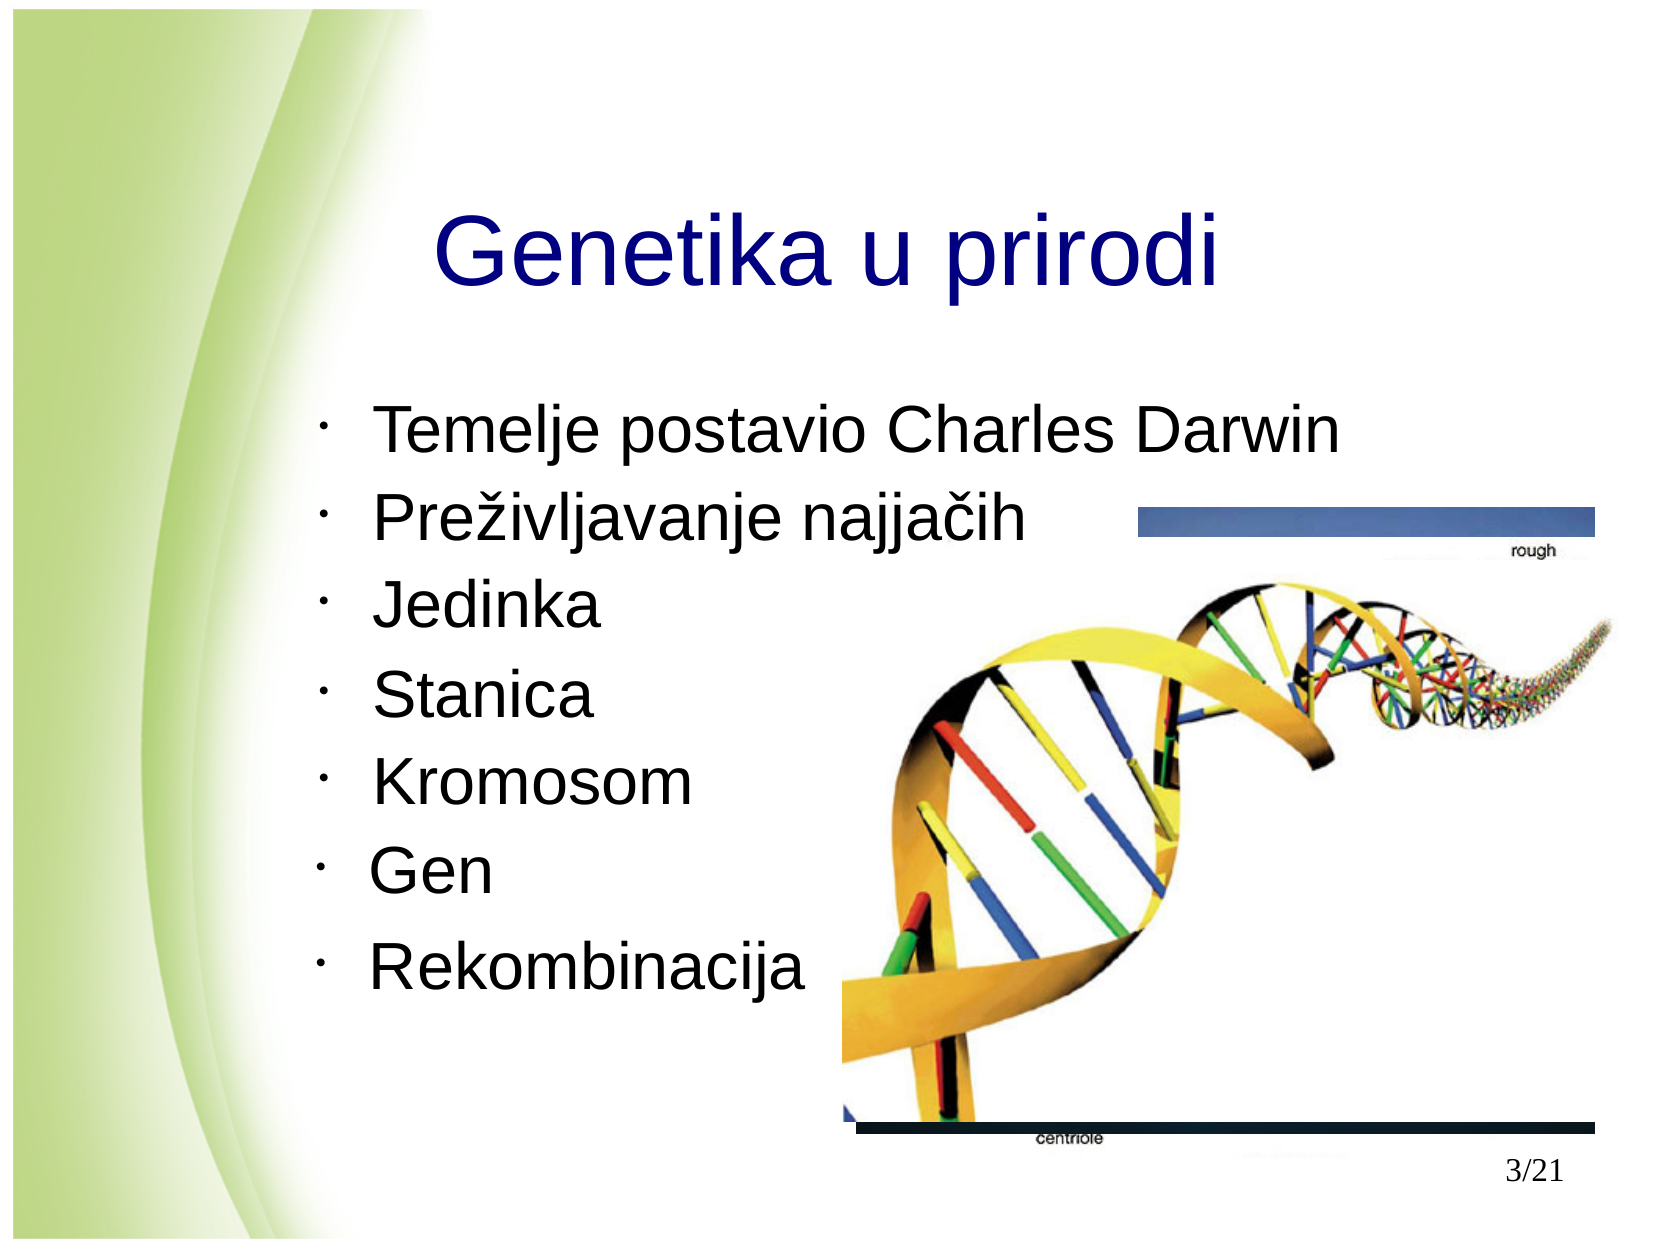

# Genetika u prirodi
Temelje postavio Charles Darwin
Preživljavanje najjačih
Jedinka
Stanica
Kromosom
Gen
Rekombinacija